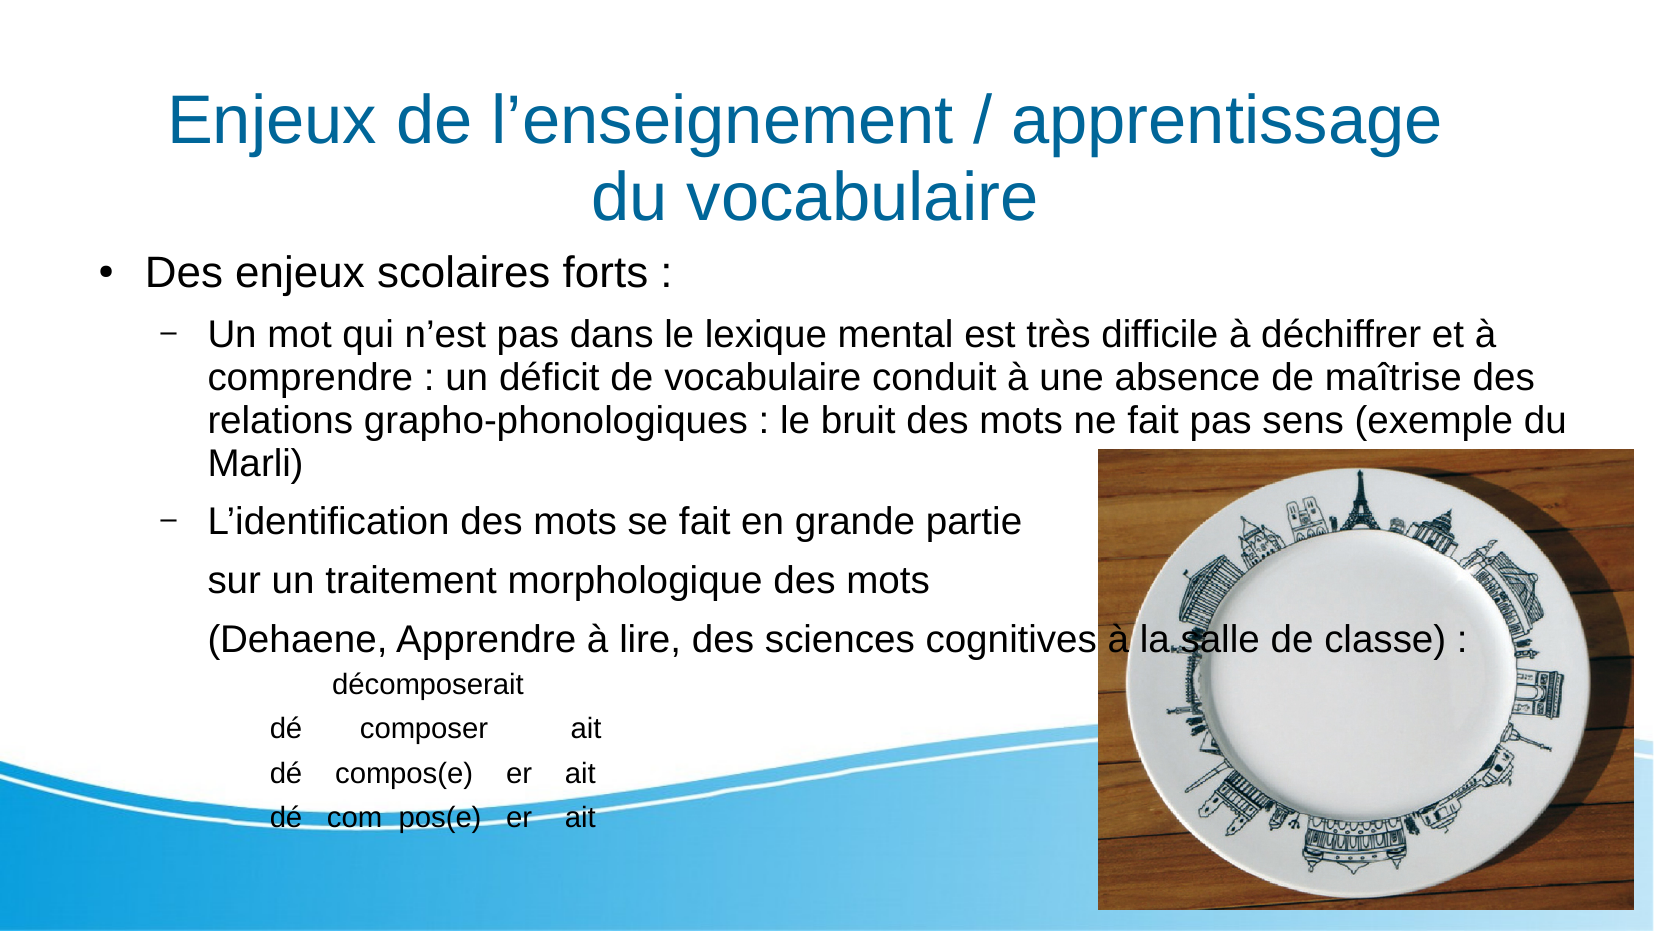

# Enjeux de l’enseignement / apprentissage du vocabulaire
Des enjeux scolaires forts :
Un mot qui n’est pas dans le lexique mental est très difficile à déchiffrer et à comprendre : un déficit de vocabulaire conduit à une absence de maîtrise des relations grapho-phonologiques : le bruit des mots ne fait pas sens (exemple du Marli)
L’identification des mots se fait en grande partie
sur un traitement morphologique des mots
(Dehaene, Apprendre à lire, des sciences cognitives à la salle de classe) :
décomposerait
dé composer ait
dé compos(e) er ait
dé com pos(e) er ait